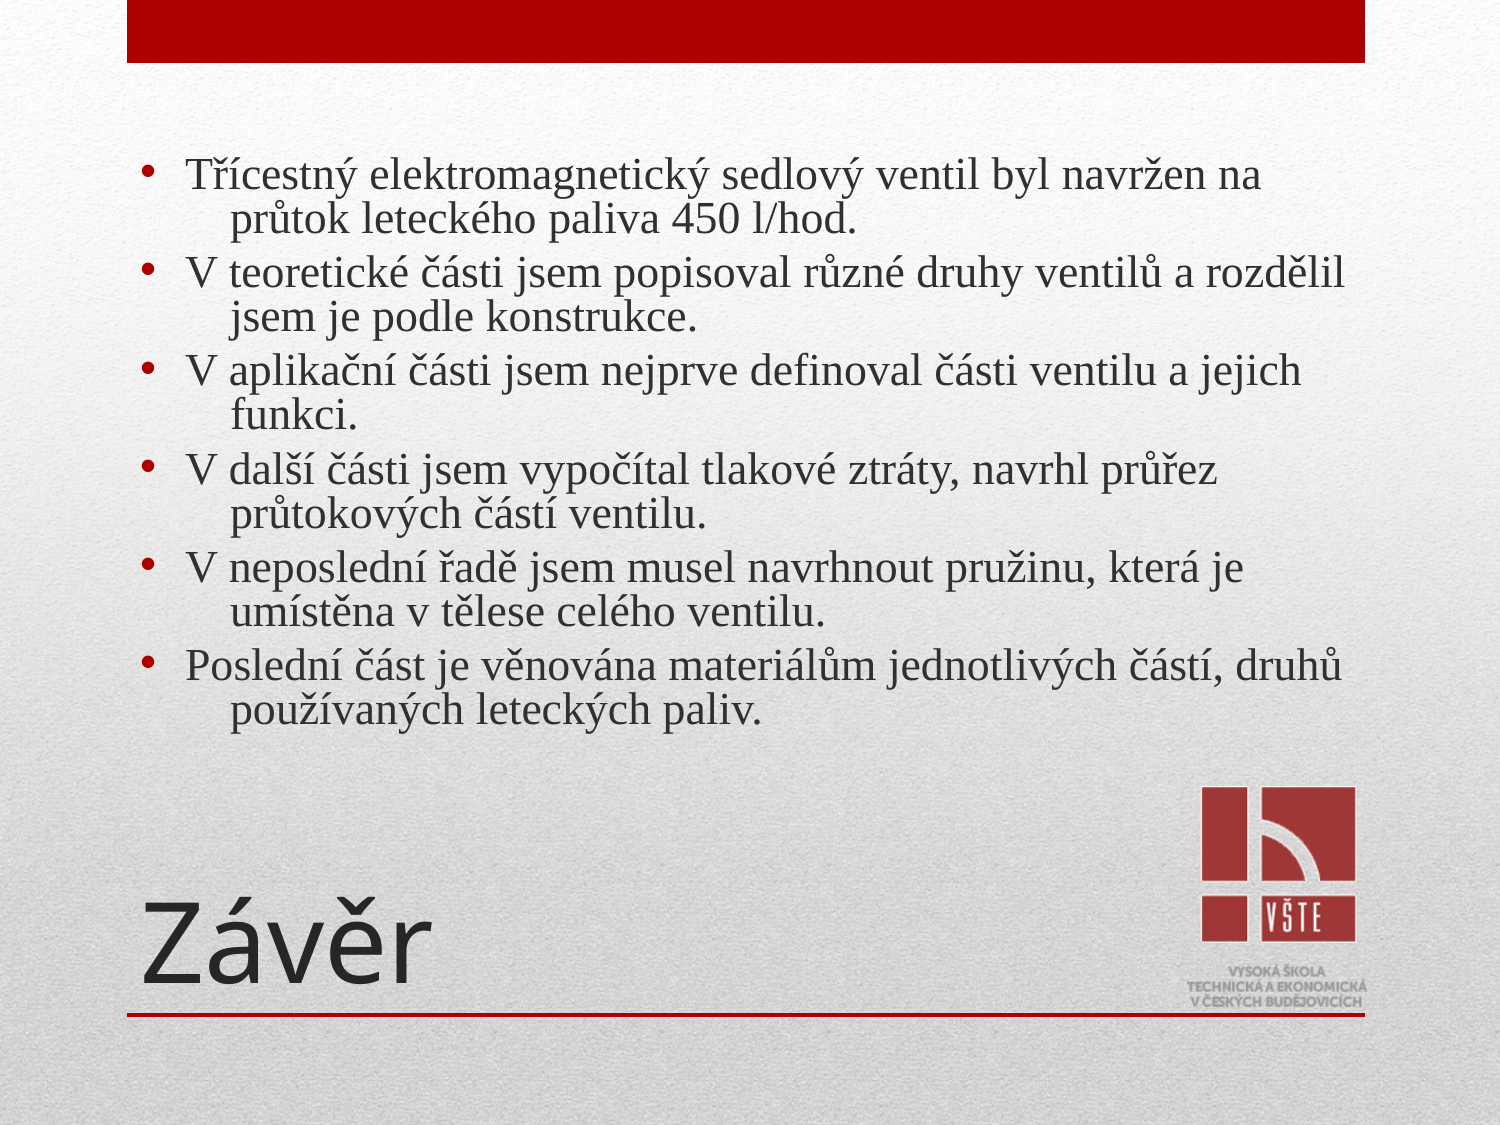

Třícestný elektromagnetický sedlový ventil byl navržen na průtok leteckého paliva 450 l/hod.
V teoretické části jsem popisoval různé druhy ventilů a rozdělil jsem je podle konstrukce.
V aplikační části jsem nejprve definoval části ventilu a jejich funkci.
V další části jsem vypočítal tlakové ztráty, navrhl průřez průtokových částí ventilu.
V neposlední řadě jsem musel navrhnout pružinu, která je umístěna v tělese celého ventilu.
Poslední část je věnována materiálům jednotlivých částí, druhů používaných leteckých paliv.
# Závěr